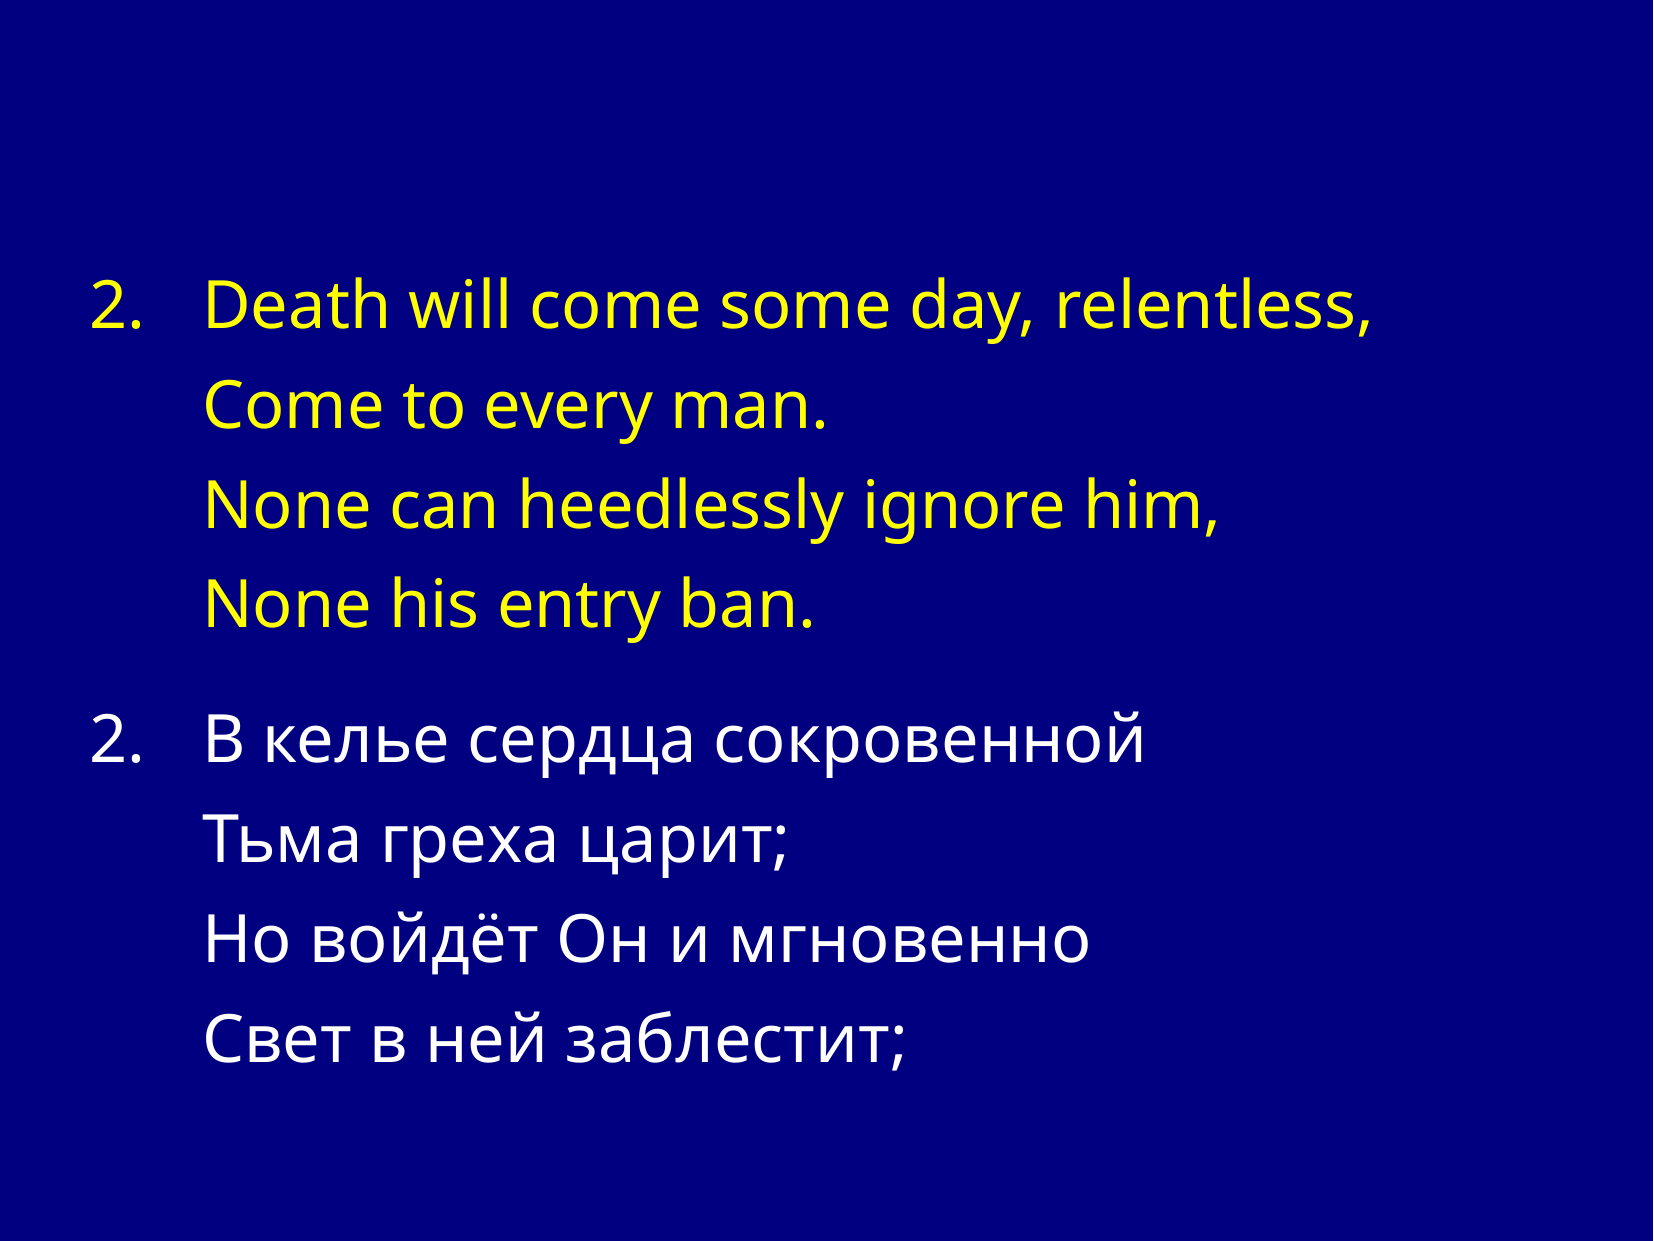

2.	Death will come some day, relentless,
	Come to every man.
	None can heedlessly ignore him,
	None his entry ban.
2.	В келье сердца сокровенной
	Тьма греха царит;
	Но войдёт Он и мгновенно
	Свет в ней заблестит;